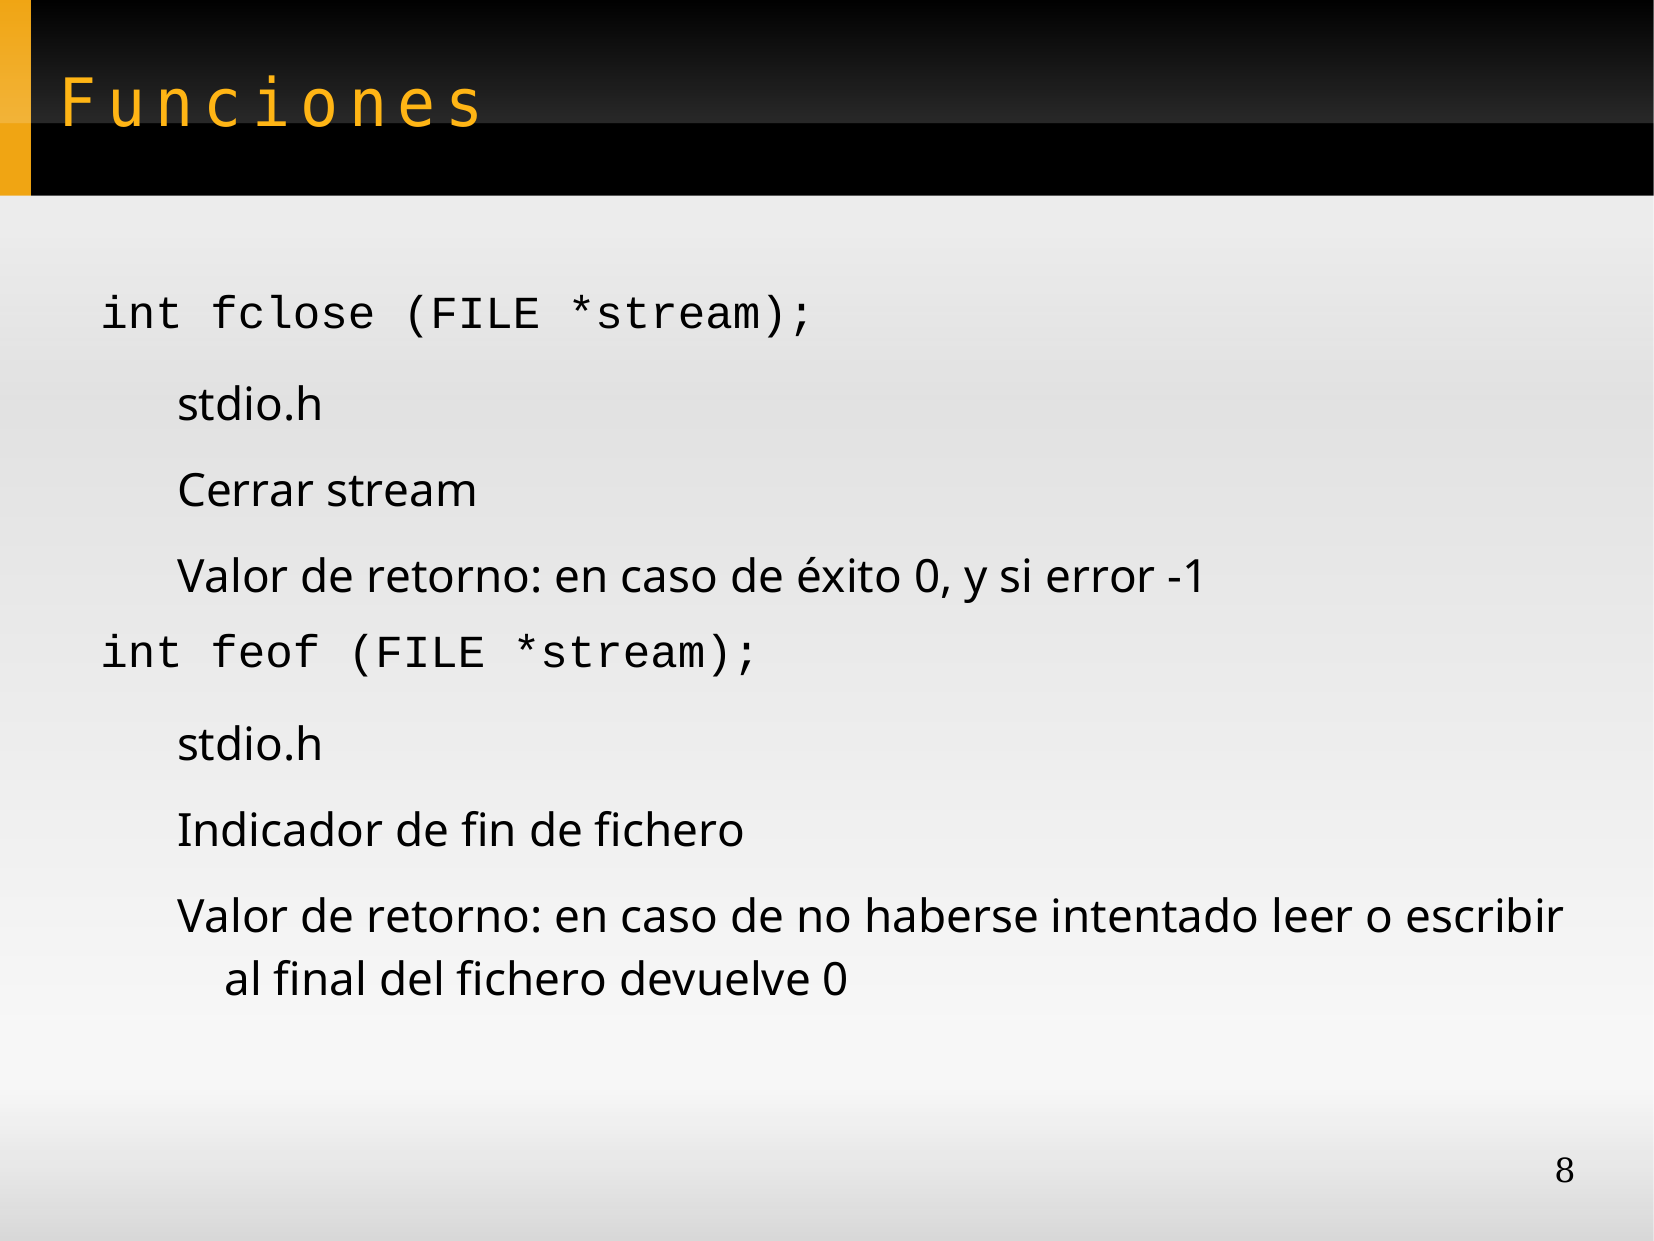

# Funciones
int fclose (FILE *stream);
stdio.h
Cerrar stream
Valor de retorno: en caso de éxito 0, y si error -1
int feof (FILE *stream);
stdio.h
Indicador de fin de fichero
Valor de retorno: en caso de no haberse intentado leer o escribir al final del fichero devuelve 0
8